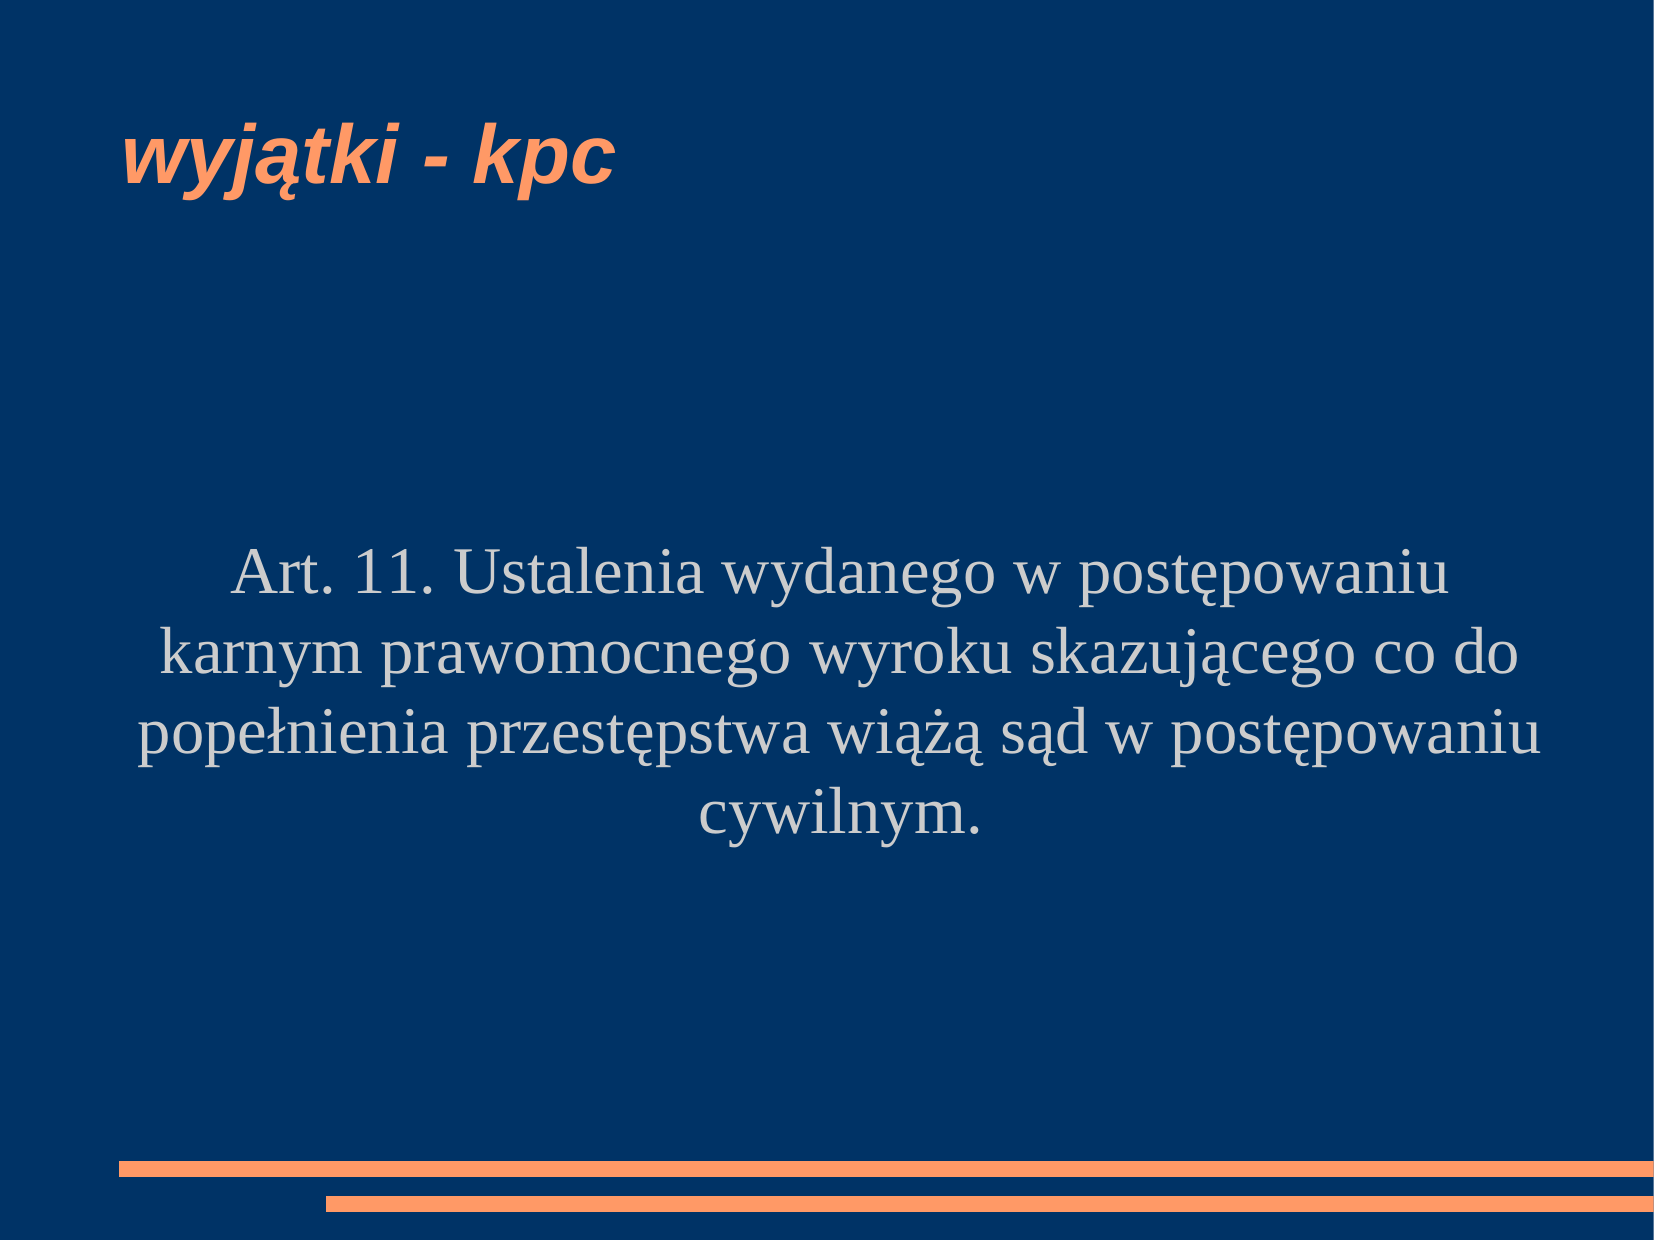

# wyjątki - kpc
Art. 11. Ustalenia wydanego w postępowaniu karnym prawomocnego wyroku skazującego co do popełnienia przestępstwa wiążą sąd w postępowaniu cywilnym.